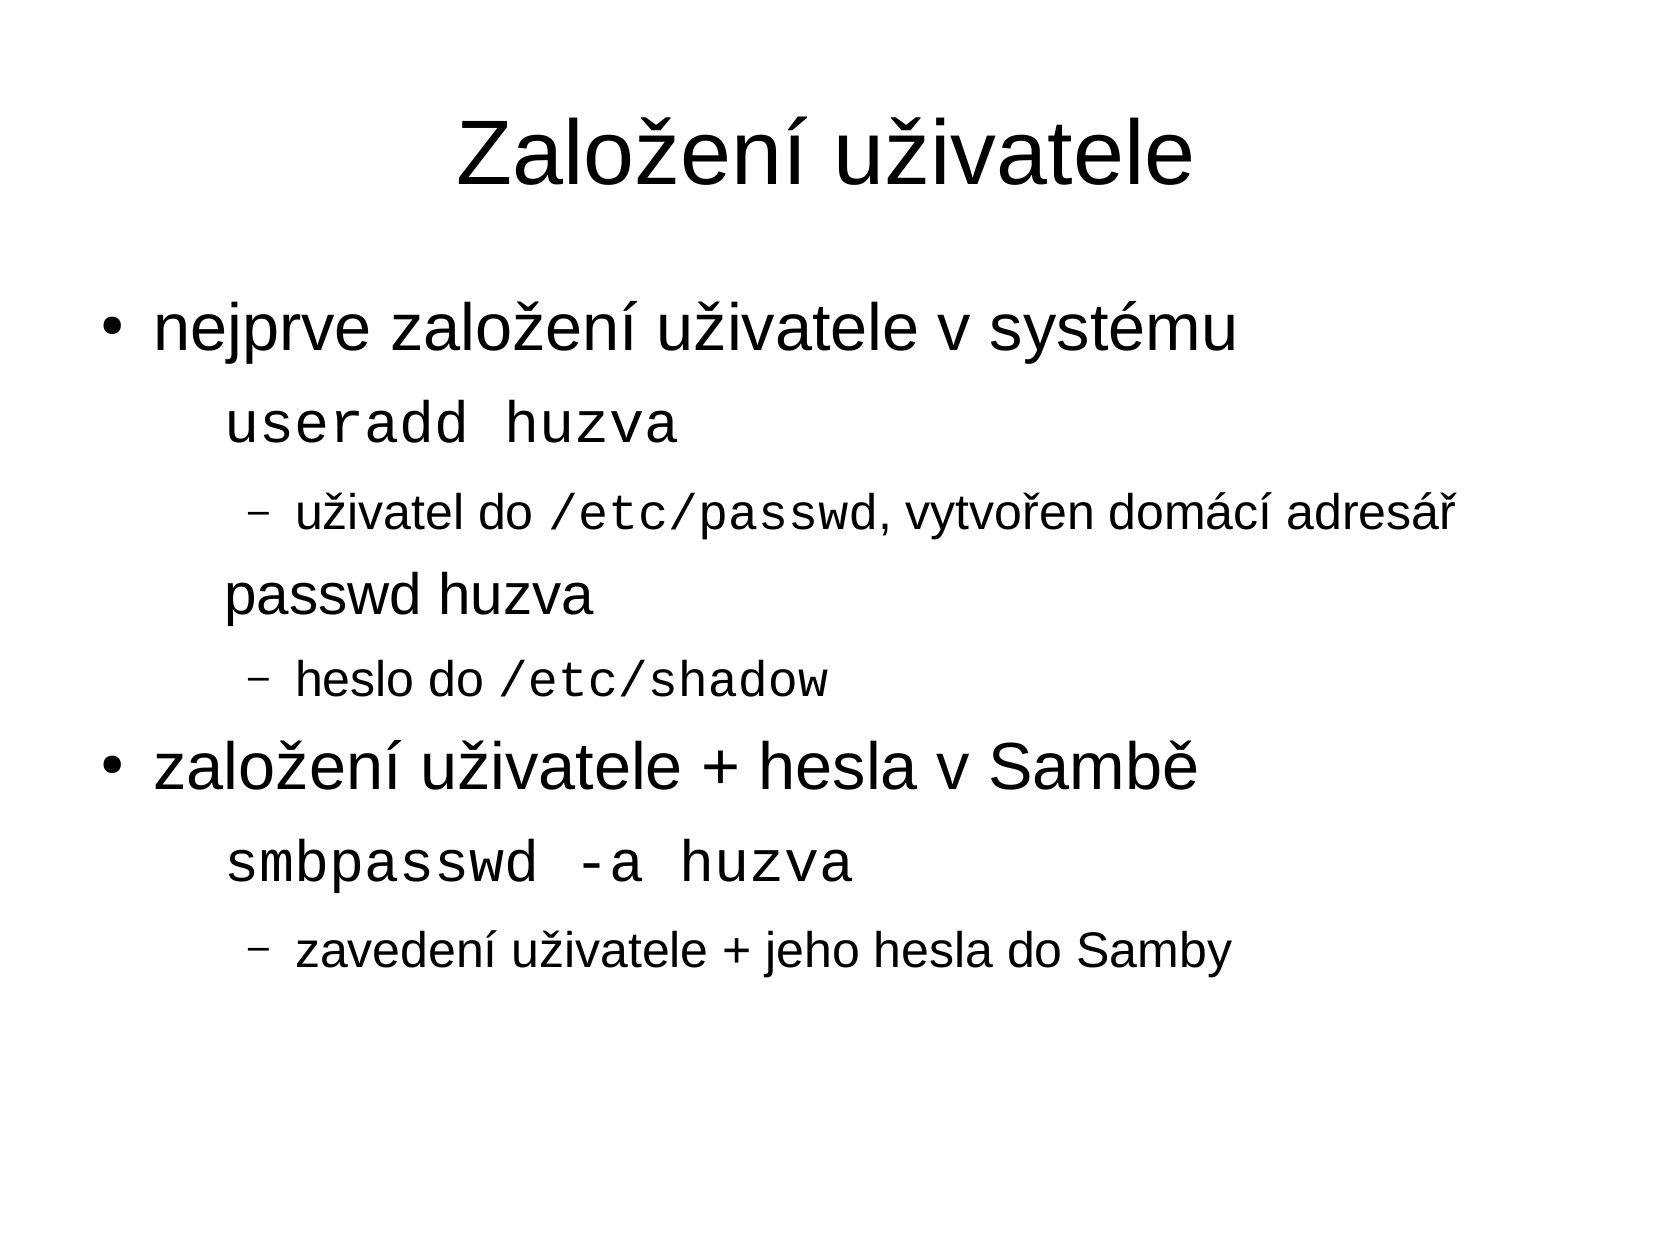

# Založení uživatele
nejprve založení uživatele v systému
useradd huzva
uživatel do /etc/passwd, vytvořen domácí adresář
passwd huzva
heslo do /etc/shadow
založení uživatele + hesla v Sambě
smbpasswd -a huzva
zavedení uživatele + jeho hesla do Samby